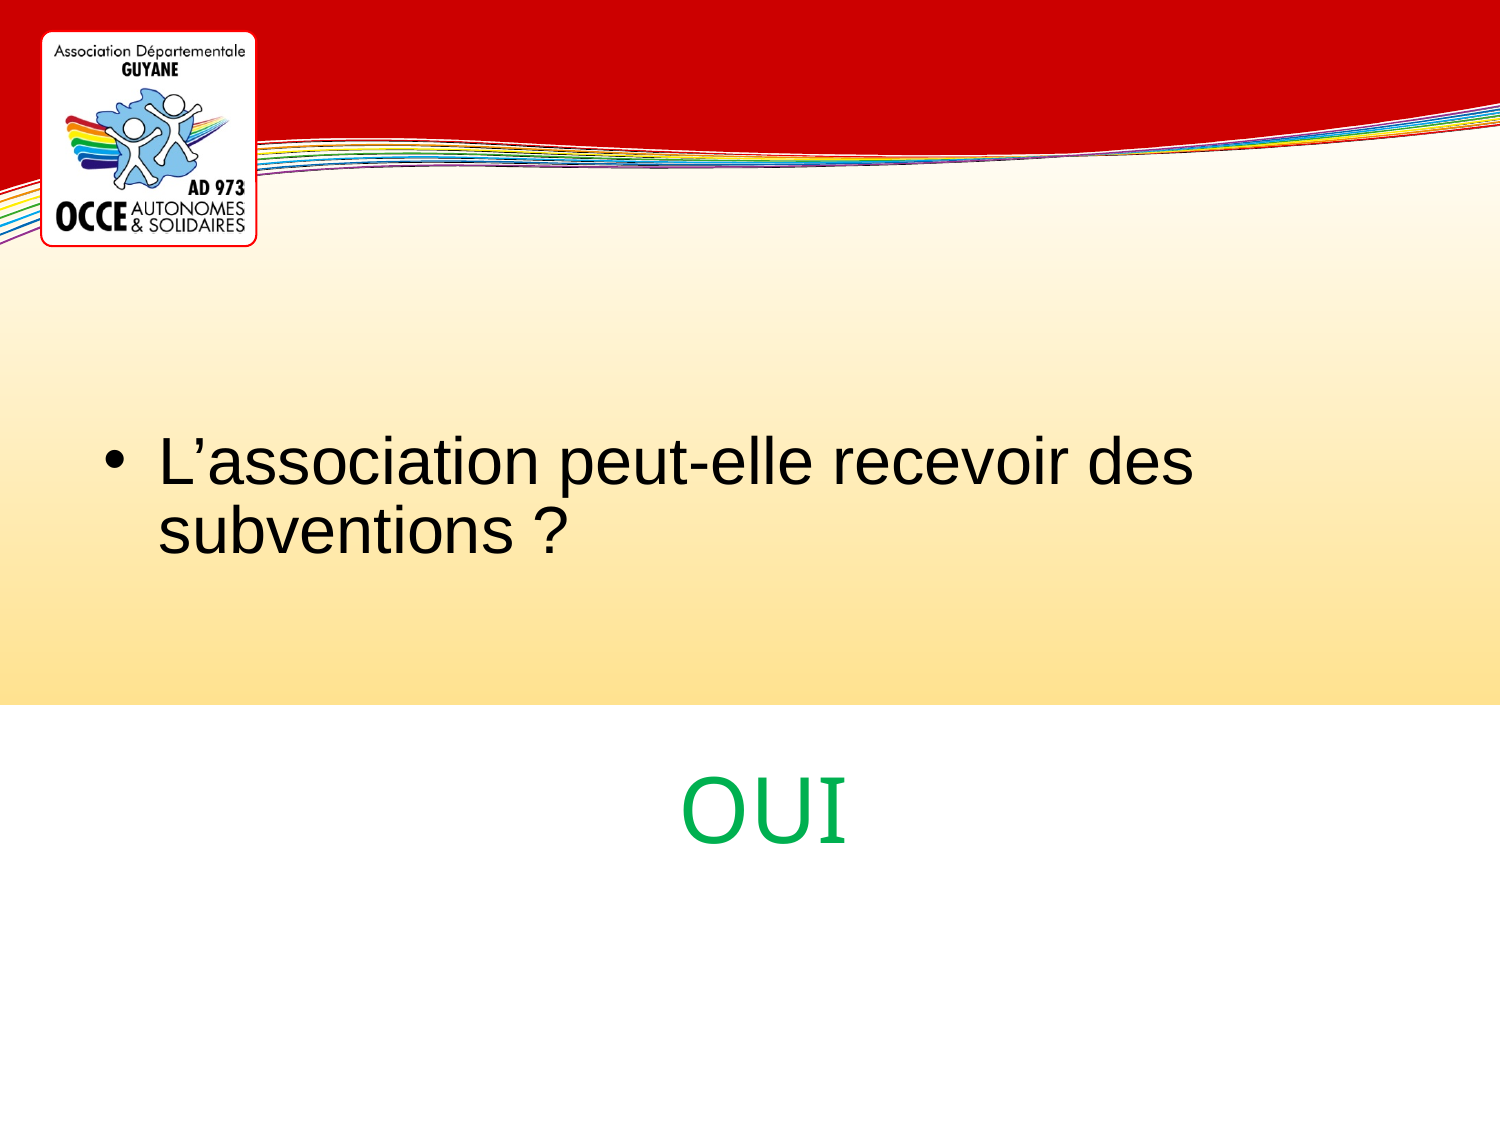

# L’association peut-elle recevoir des subventions ?
OUI